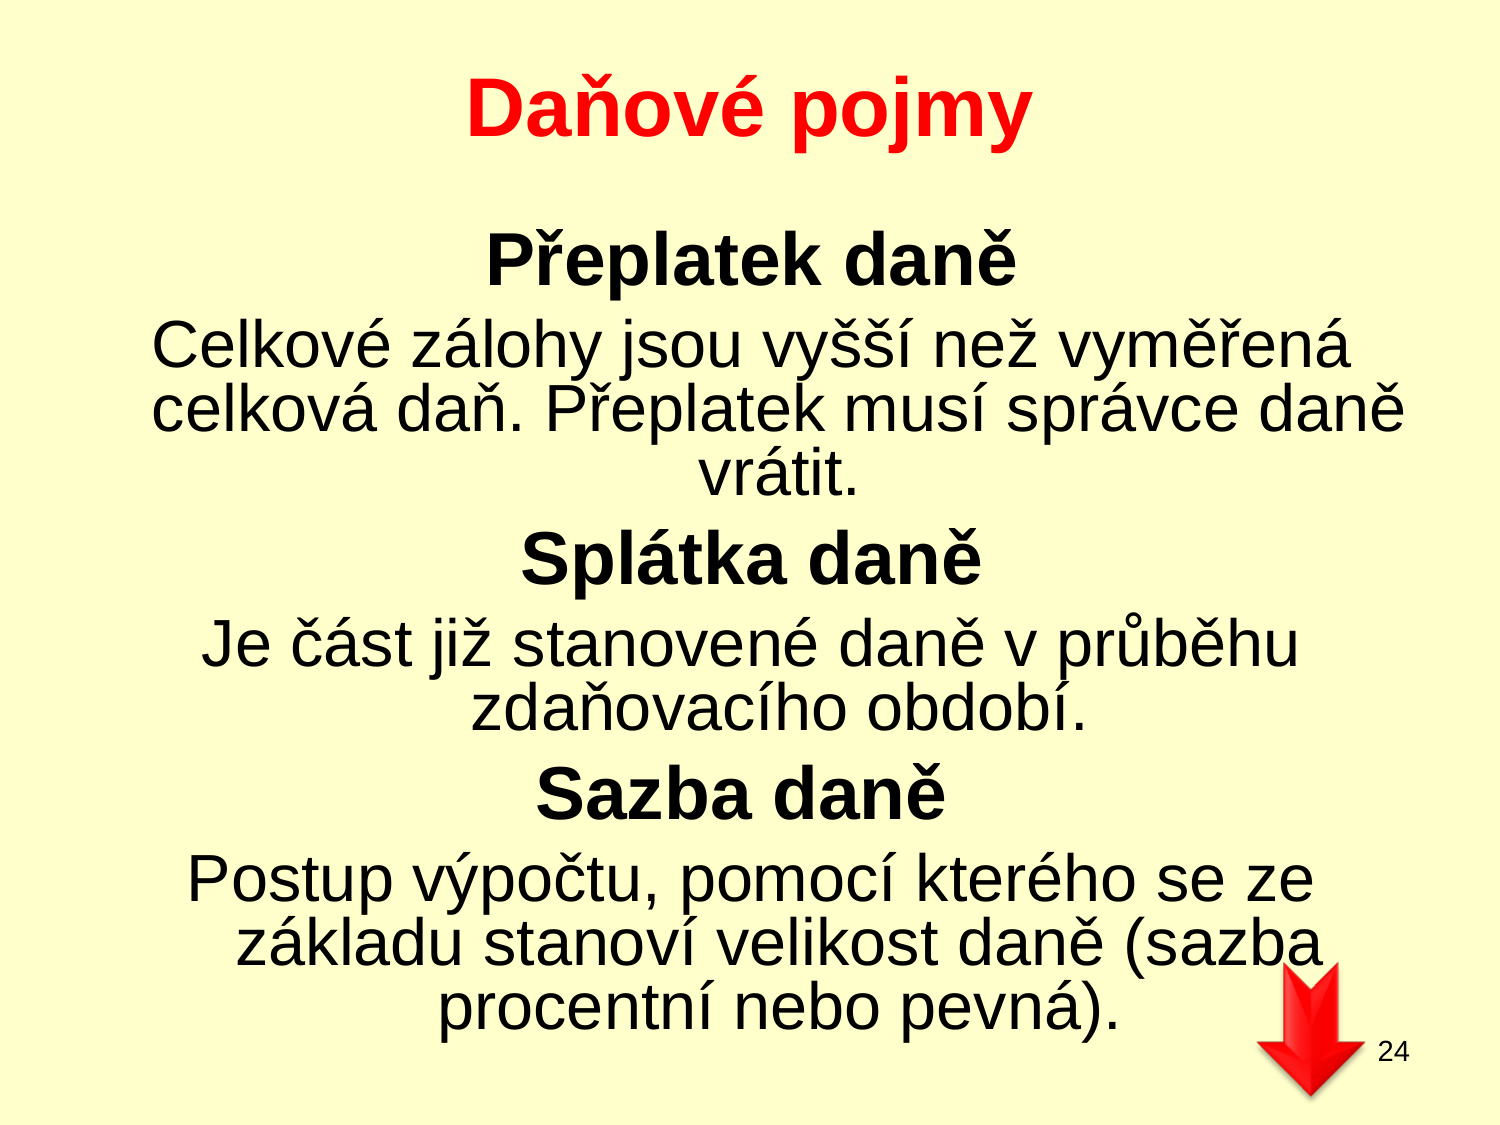

# Daňové pojmy
Přeplatek daně
Celkové zálohy jsou vyšší než vyměřená celková daň. Přeplatek musí správce daně vrátit.
Splátka daně
Je část již stanovené daně v průběhu zdaňovacího období.
Sazba daně
Postup výpočtu, pomocí kterého se ze základu stanoví velikost daně (sazba procentní nebo pevná).